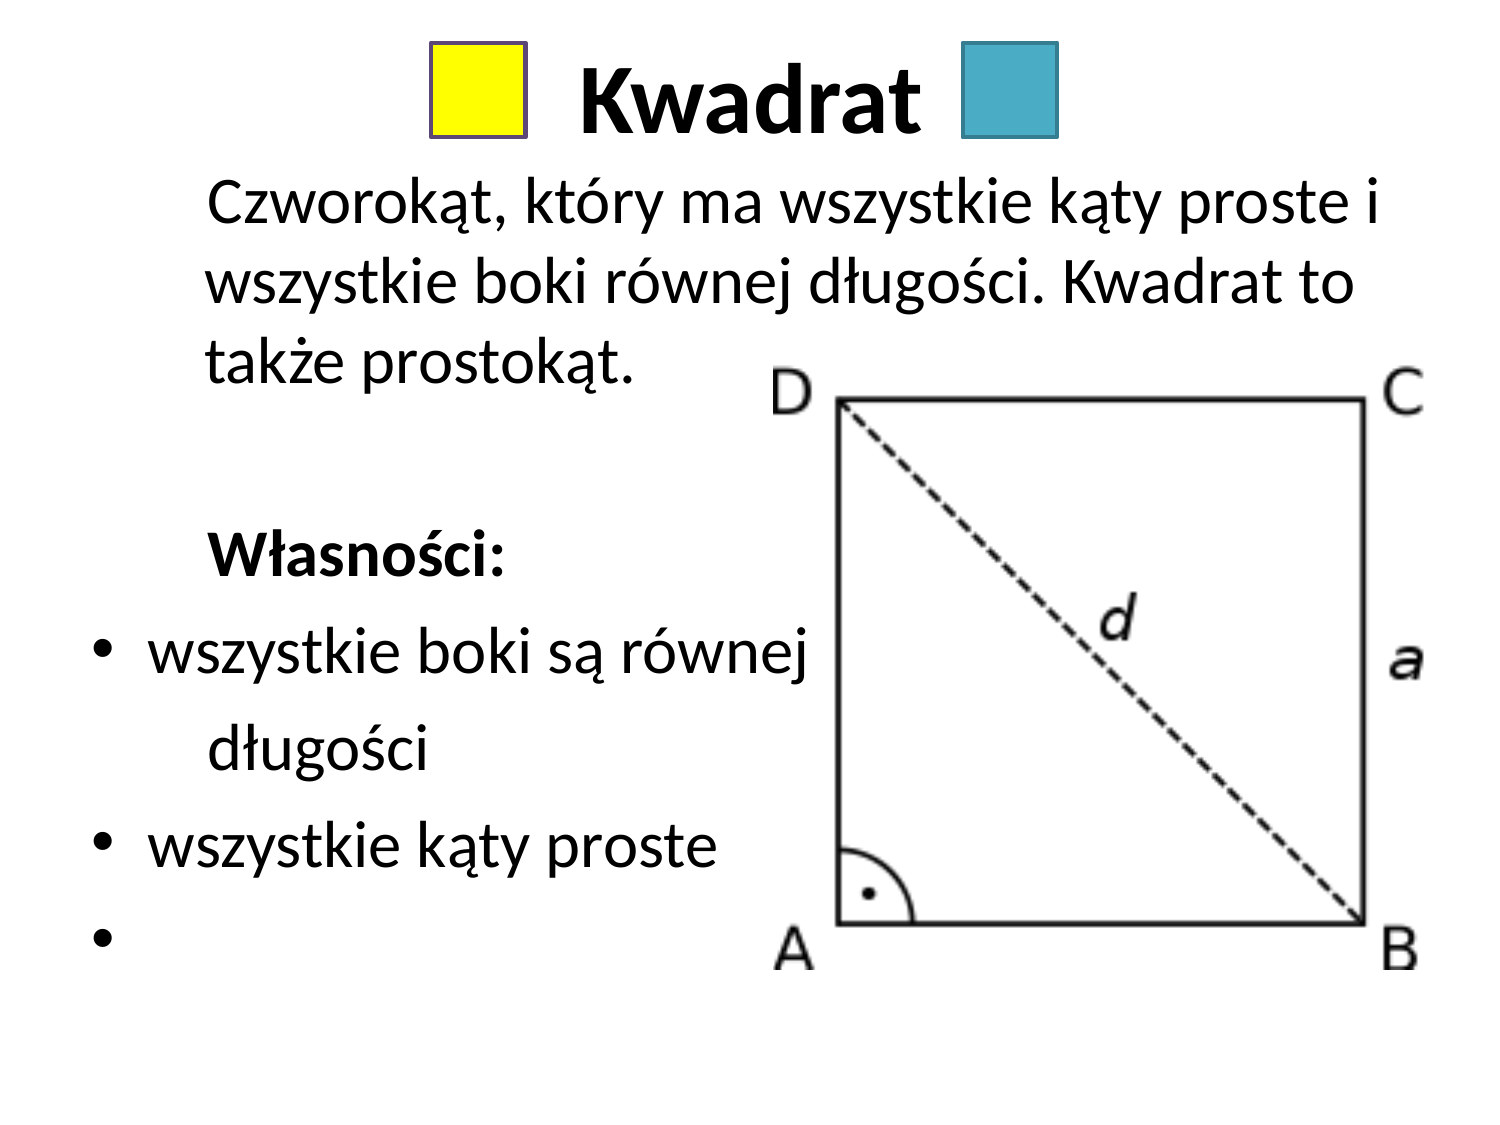

# Kwadrat
 Czworokąt, który ma wszystkie kąty proste i wszystkie boki równej długości. Kwadrat to także prostokąt.
 Własności:
wszystkie boki są równej
 długości
wszystkie kąty proste